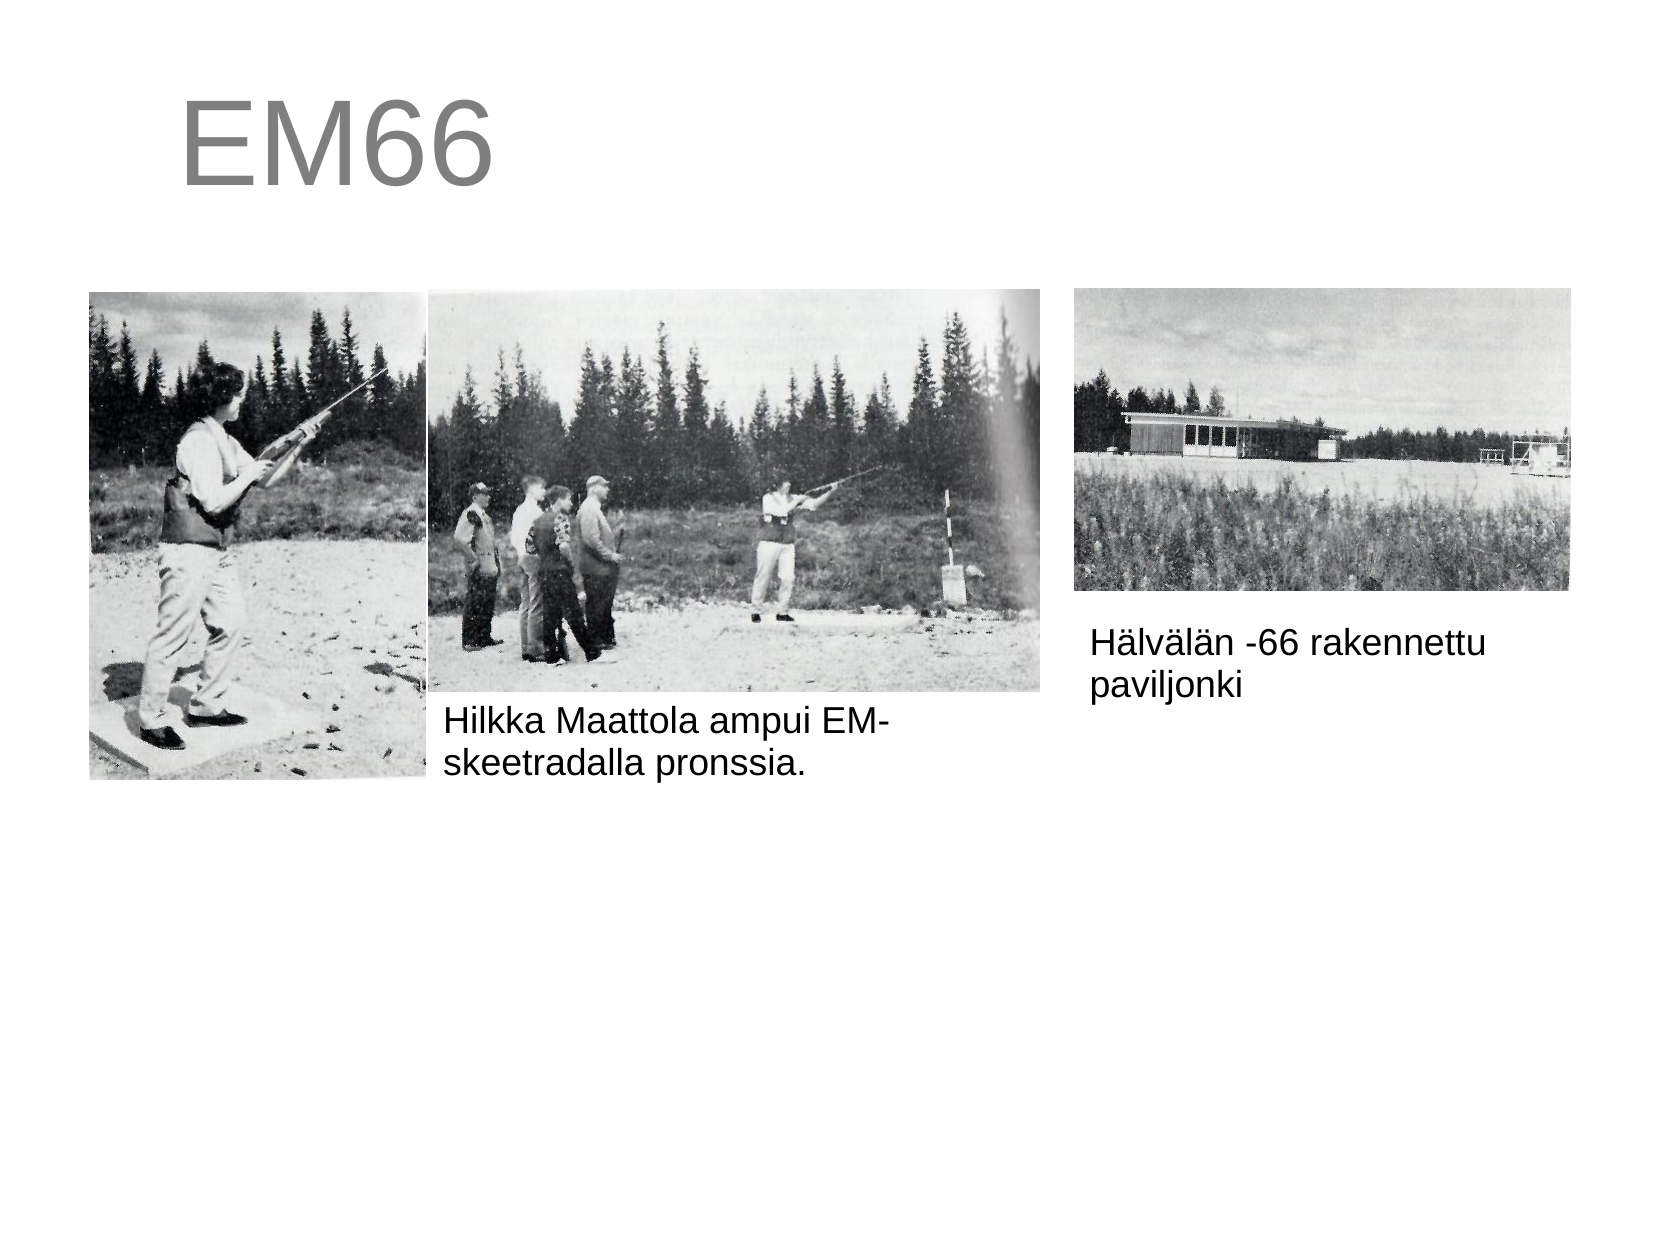

EM66
#
Hälvälän -66 rakennettu paviljonki
Hilkka Maattola ampui EM-skeetradalla pronssia.